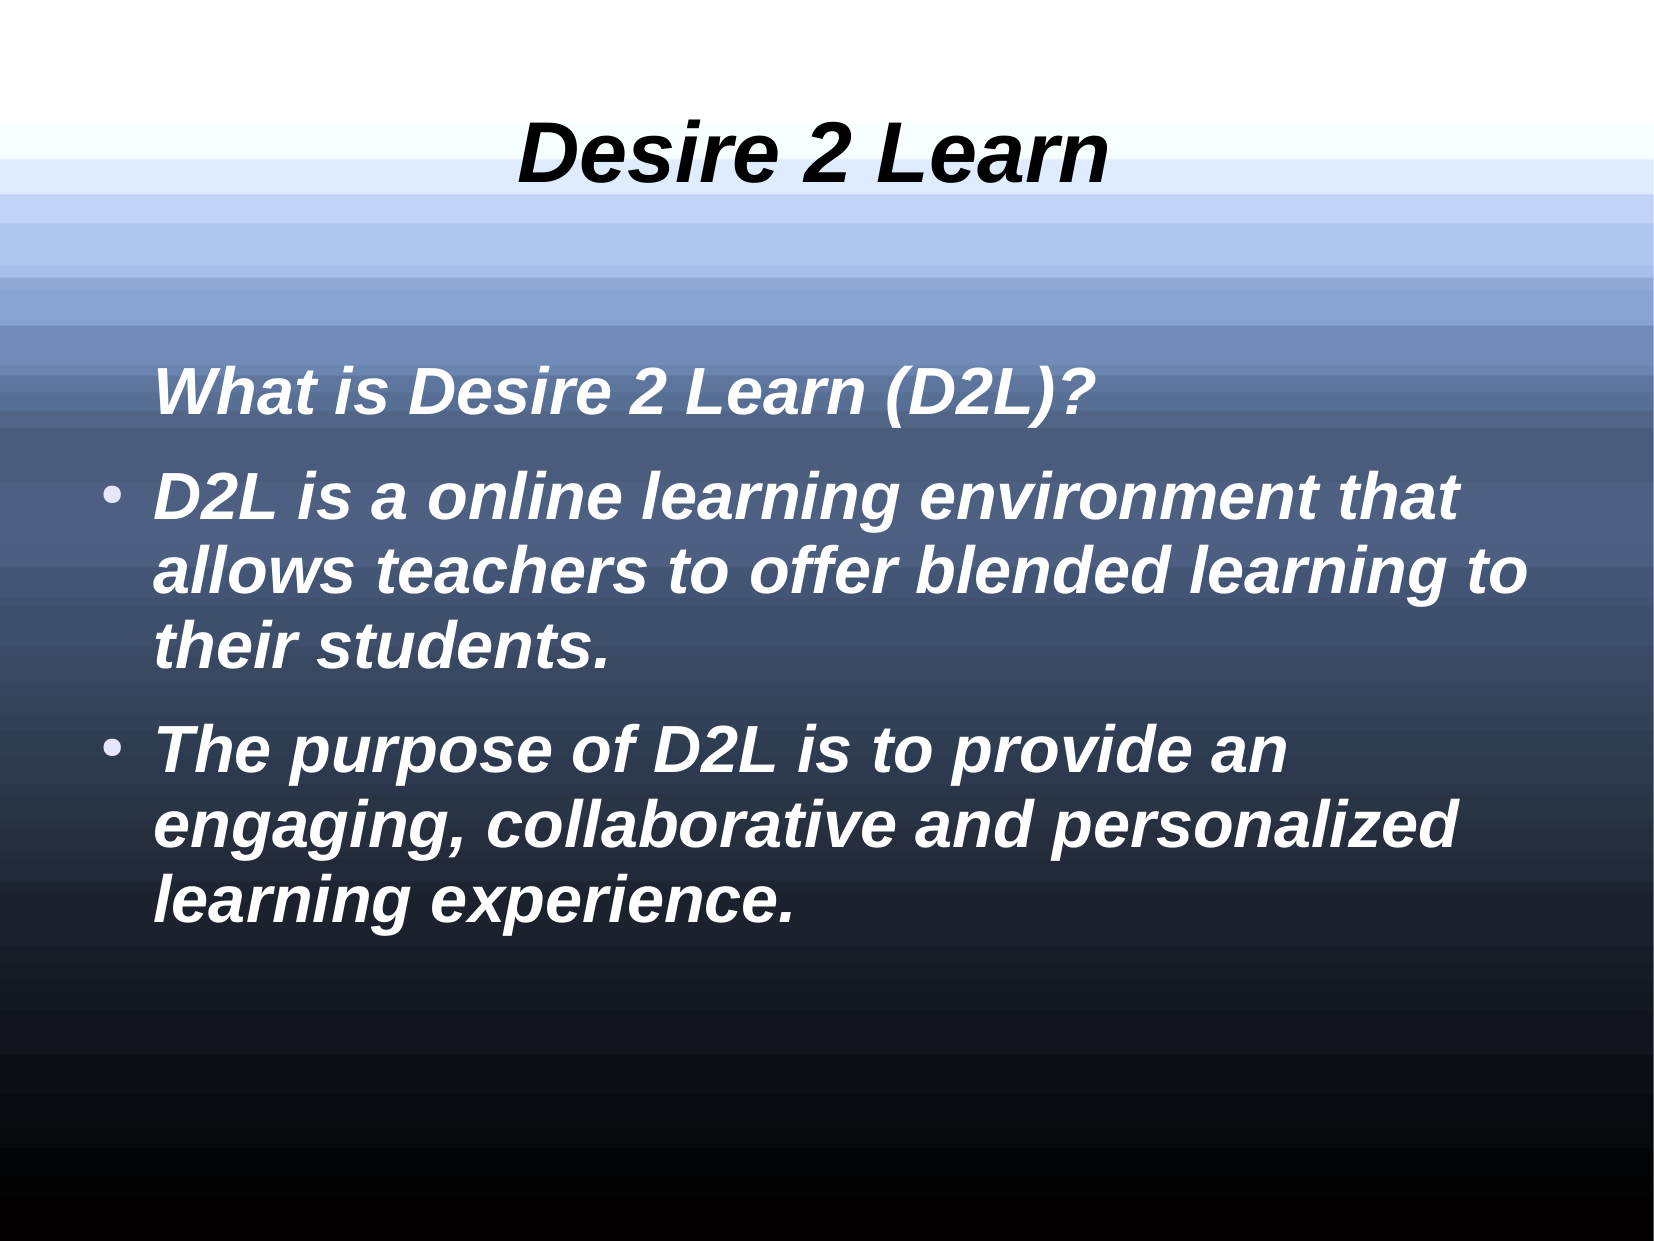

# Desire 2 Learn
What is Desire 2 Learn (D2L)?
D2L is a online learning environment that allows teachers to offer blended learning to their students.
The purpose of D2L is to provide an engaging, collaborative and personalized learning experience.